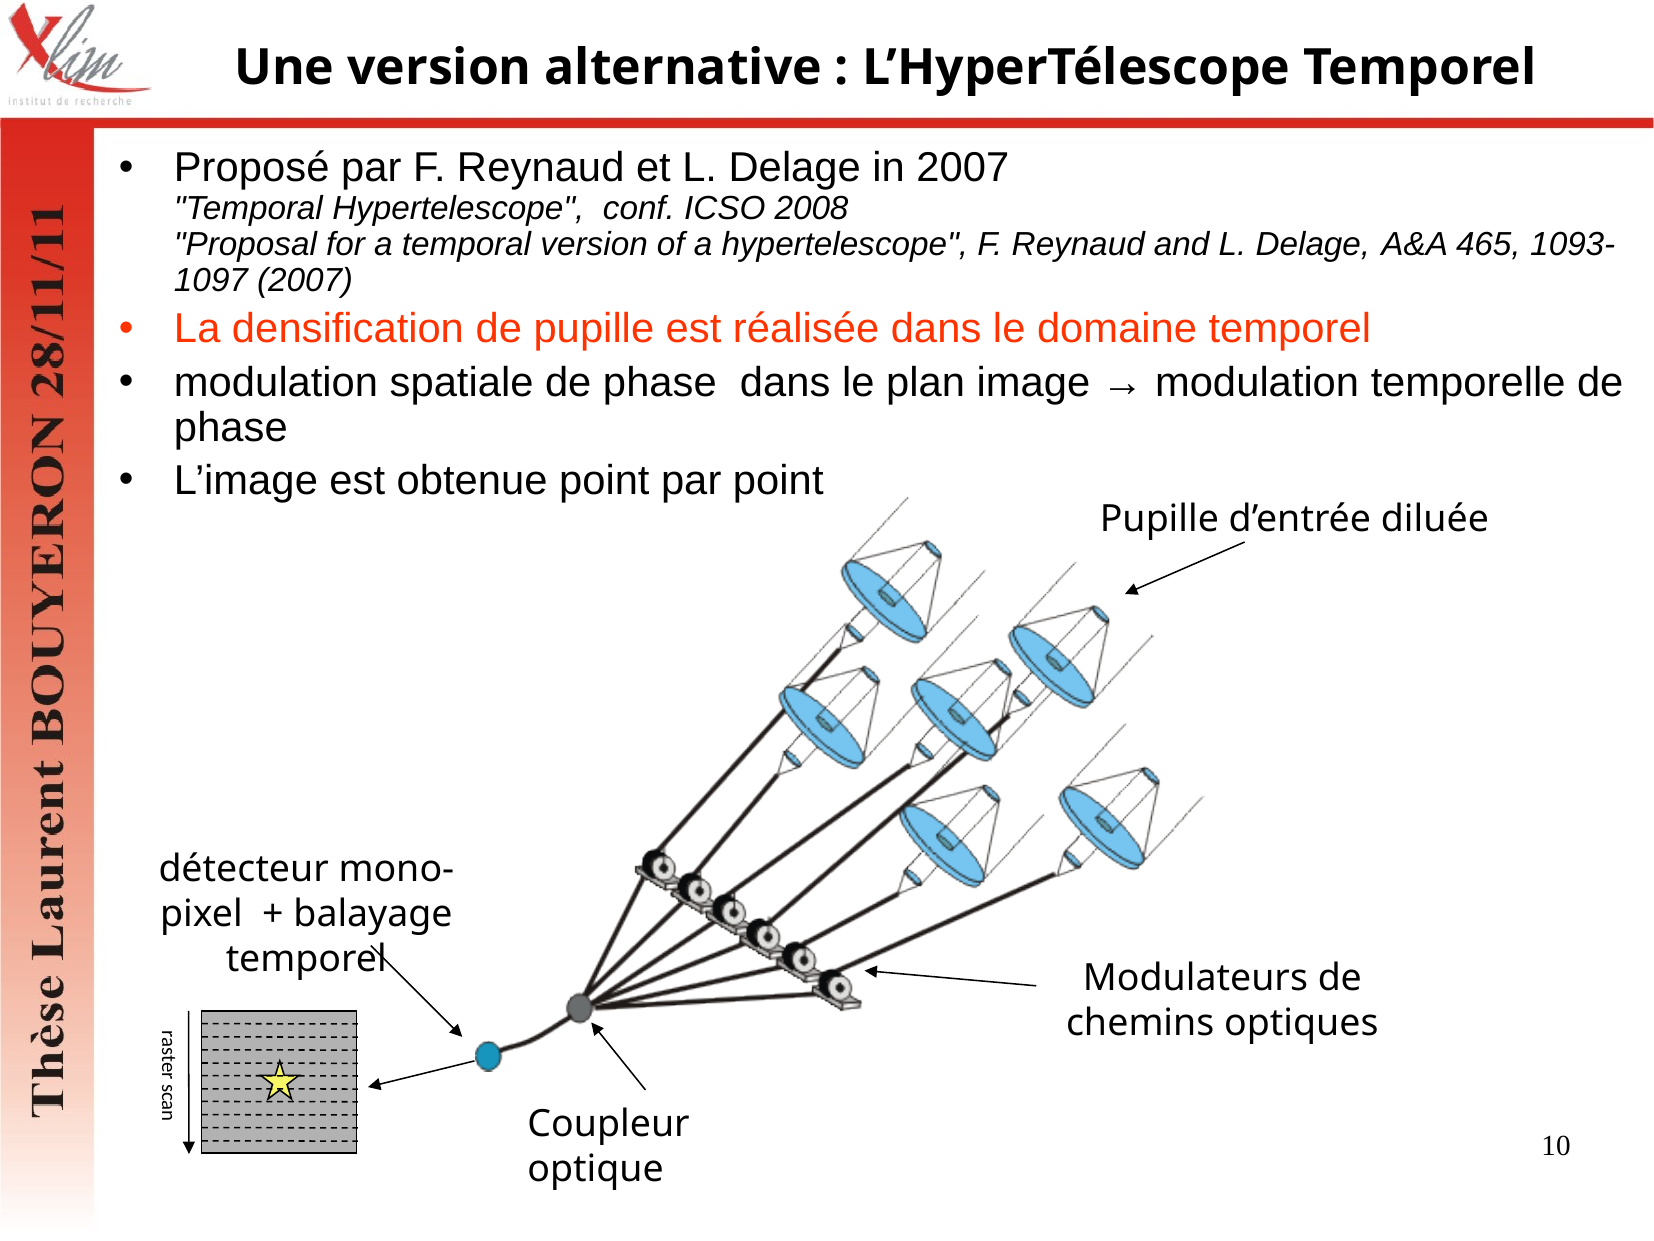

Une version alternative : L’HyperTélescope Temporel
Proposé par F. Reynaud et L. Delage in 2007
"Temporal Hypertelescope", conf. ICSO 2008
"Proposal for a temporal version of a hypertelescope", F. Reynaud and L. Delage, A&A 465, 1093-1097 (2007)
La densification de pupille est réalisée dans le domaine temporel
modulation spatiale de phase dans le plan image → modulation temporelle de phase
L’image est obtenue point par point
Pupille d’entrée diluée
détecteur mono-pixel + balayage temporel
Modulateurs de chemins optiques
raster scan
Coupleur optique
10